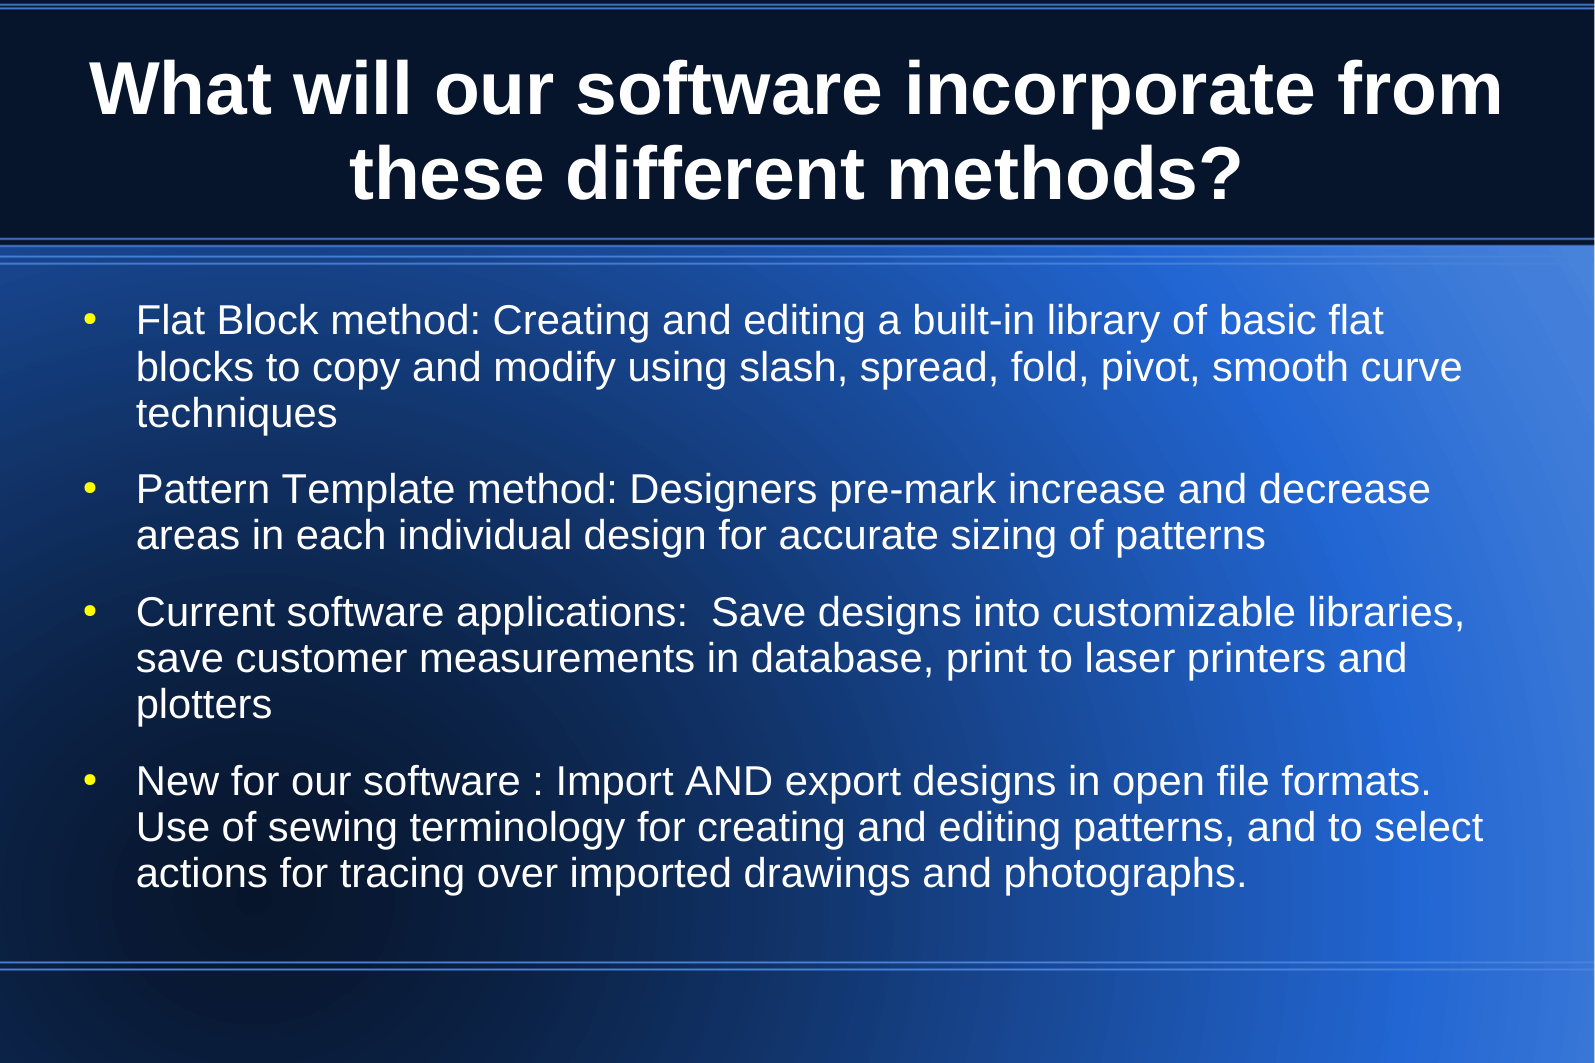

# What will our software incorporate from these different methods?
Flat Block method: Creating and editing a built-in library of basic flat blocks to copy and modify using slash, spread, fold, pivot, smooth curve techniques
Pattern Template method: Designers pre-mark increase and decrease areas in each individual design for accurate sizing of patterns
Current software applications: Save designs into customizable libraries, save customer measurements in database, print to laser printers and plotters
New for our software : Import AND export designs in open file formats. Use of sewing terminology for creating and editing patterns, and to select actions for tracing over imported drawings and photographs.